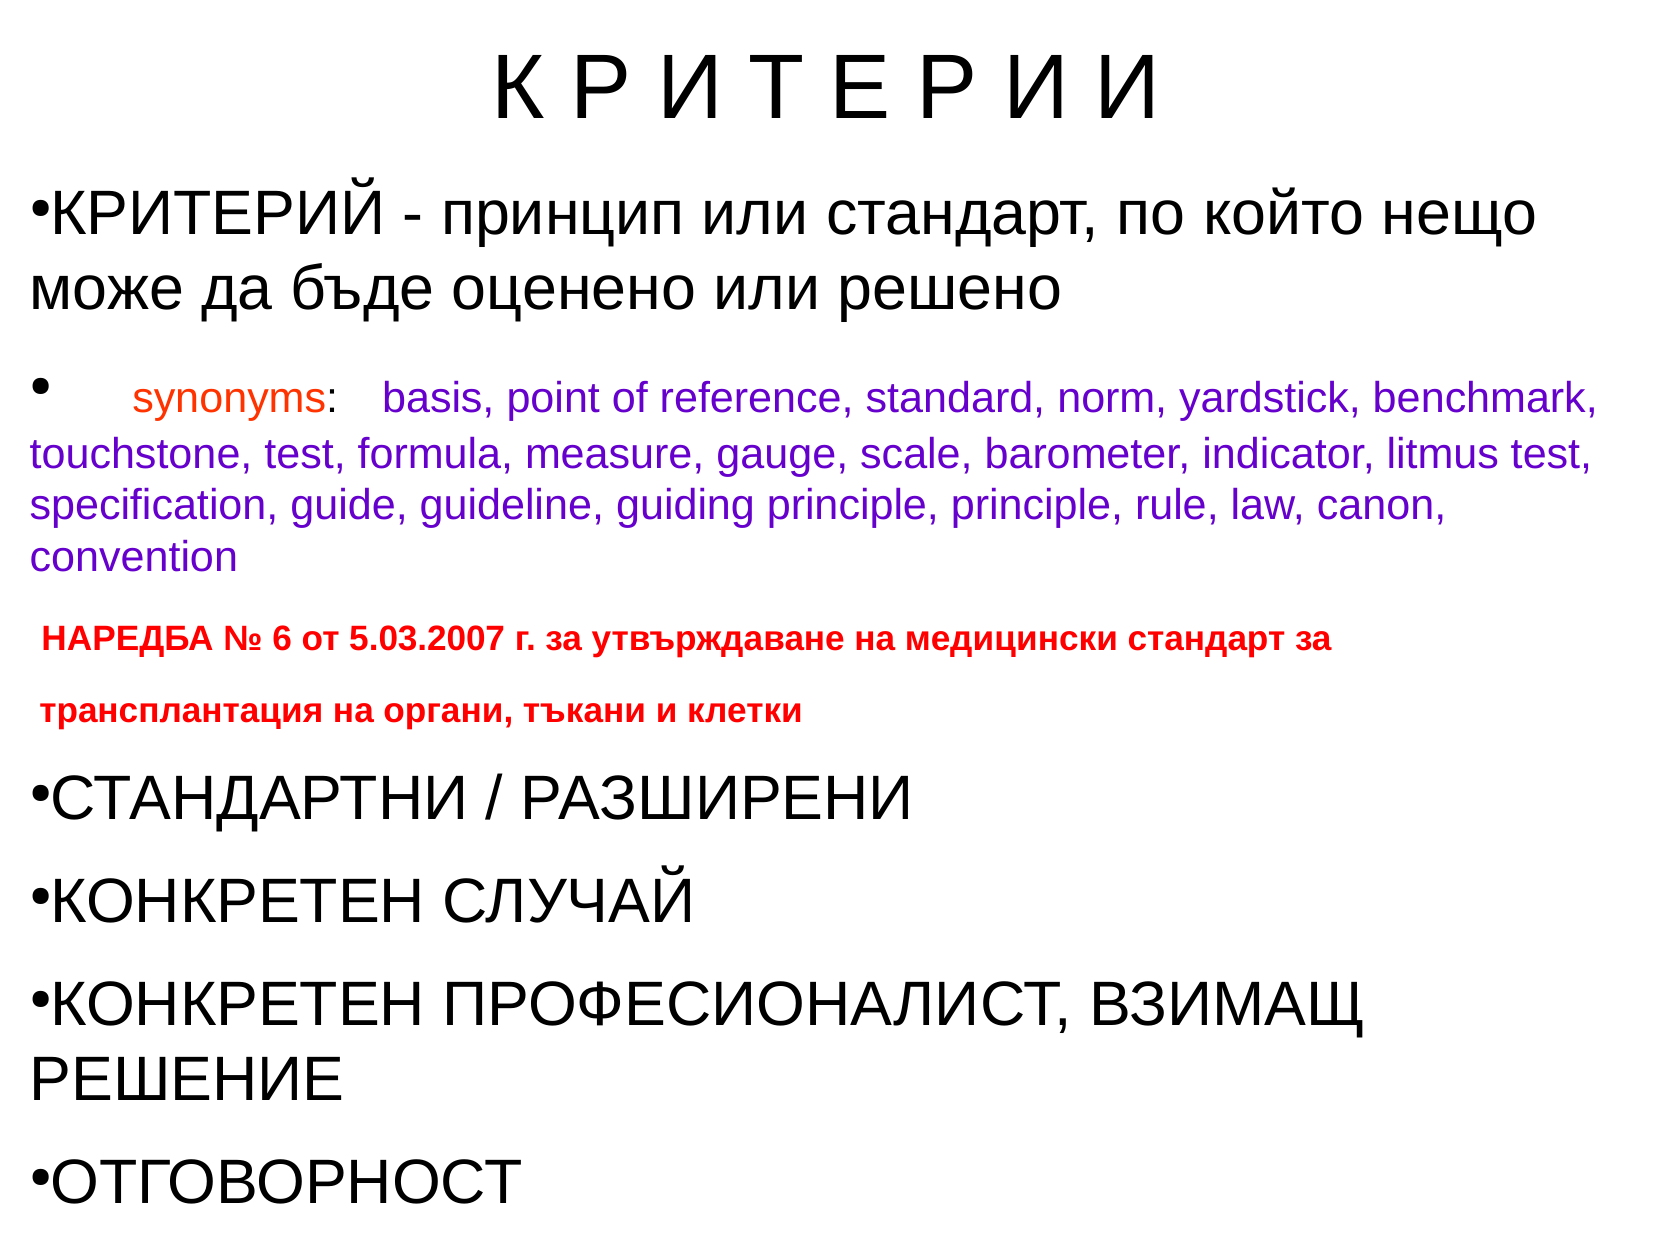

# К Р И Т Е Р И И
КРИТЕРИЙ - принцип или стандарт, по който нещо може да бъде оценено или решено
 synonyms:	basis, point of reference, standard, norm, yardstick, benchmark, touchstone, test, formula, measure, gauge, scale, barometer, indicator, litmus test, specification, guide, guideline, guiding principle, principle, rule, law, canon, convention
 НАРЕДБА № 6 от 5.03.2007 г. за утвърждаване на медицински стандарт за
 трансплантация на органи, тъкани и клетки
СТАНДАРТНИ / РАЗШИРЕНИ
КОНКРЕТЕН СЛУЧАЙ
КОНКРЕТЕН ПРОФЕСИОНАЛИСТ, ВЗИМАЩ РЕШЕНИЕ
ОТГОВОРНОСТ